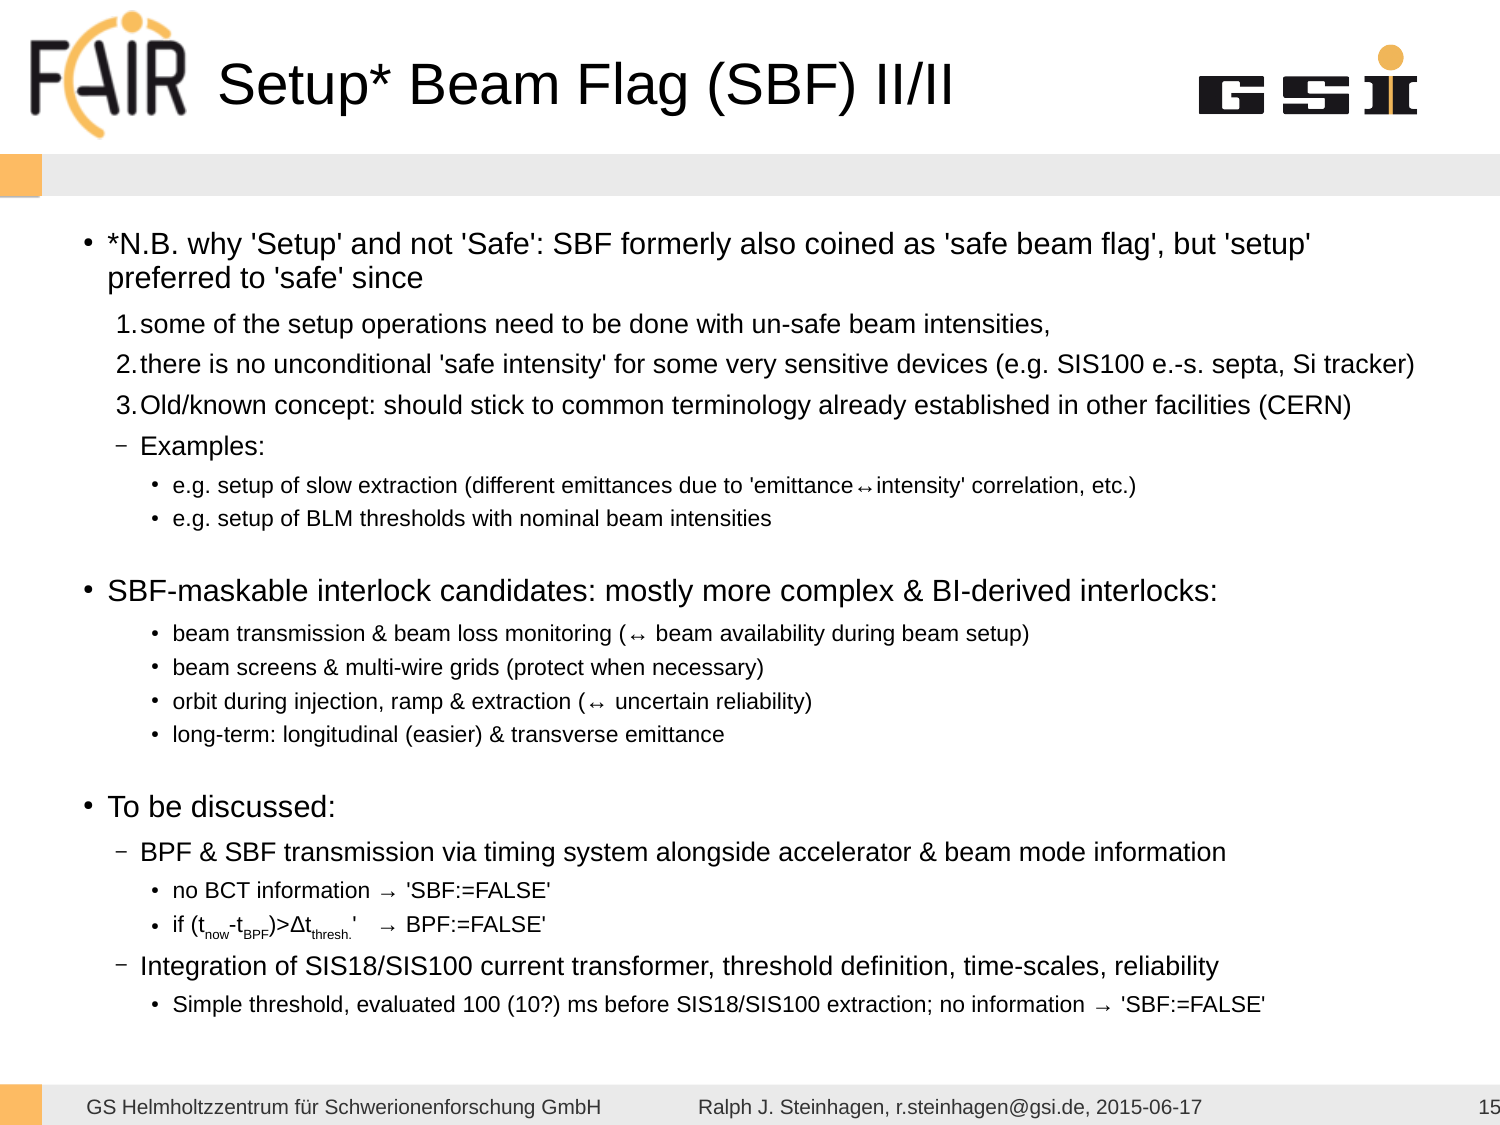

# Setup* Beam Flag (SBF) II/II
*N.B. why 'Setup' and not 'Safe': SBF formerly also coined as 'safe beam flag', but 'setup' preferred to 'safe' since
some of the setup operations need to be done with un-safe beam intensities,
there is no unconditional 'safe intensity' for some very sensitive devices (e.g. SIS100 e.-s. septa, Si tracker)
Old/known concept: should stick to common terminology already established in other facilities (CERN)
Examples:
e.g. setup of slow extraction (different emittances due to 'emittance↔intensity' correlation, etc.)
e.g. setup of BLM thresholds with nominal beam intensities
SBF-maskable interlock candidates: mostly more complex & BI-derived interlocks:
beam transmission & beam loss monitoring (↔ beam availability during beam setup)
beam screens & multi-wire grids (protect when necessary)
orbit during injection, ramp & extraction (↔ uncertain reliability)
long-term: longitudinal (easier) & transverse emittance
To be discussed:
BPF & SBF transmission via timing system alongside accelerator & beam mode information
no BCT information → 'SBF:=FALSE'
if (tnow-tBPF)>Δtthresh.'	→ BPF:=FALSE'
Integration of SIS18/SIS100 current transformer, threshold definition, time-scales, reliability
Simple threshold, evaluated 100 (10?) ms before SIS18/SIS100 extraction; no information → 'SBF:=FALSE'